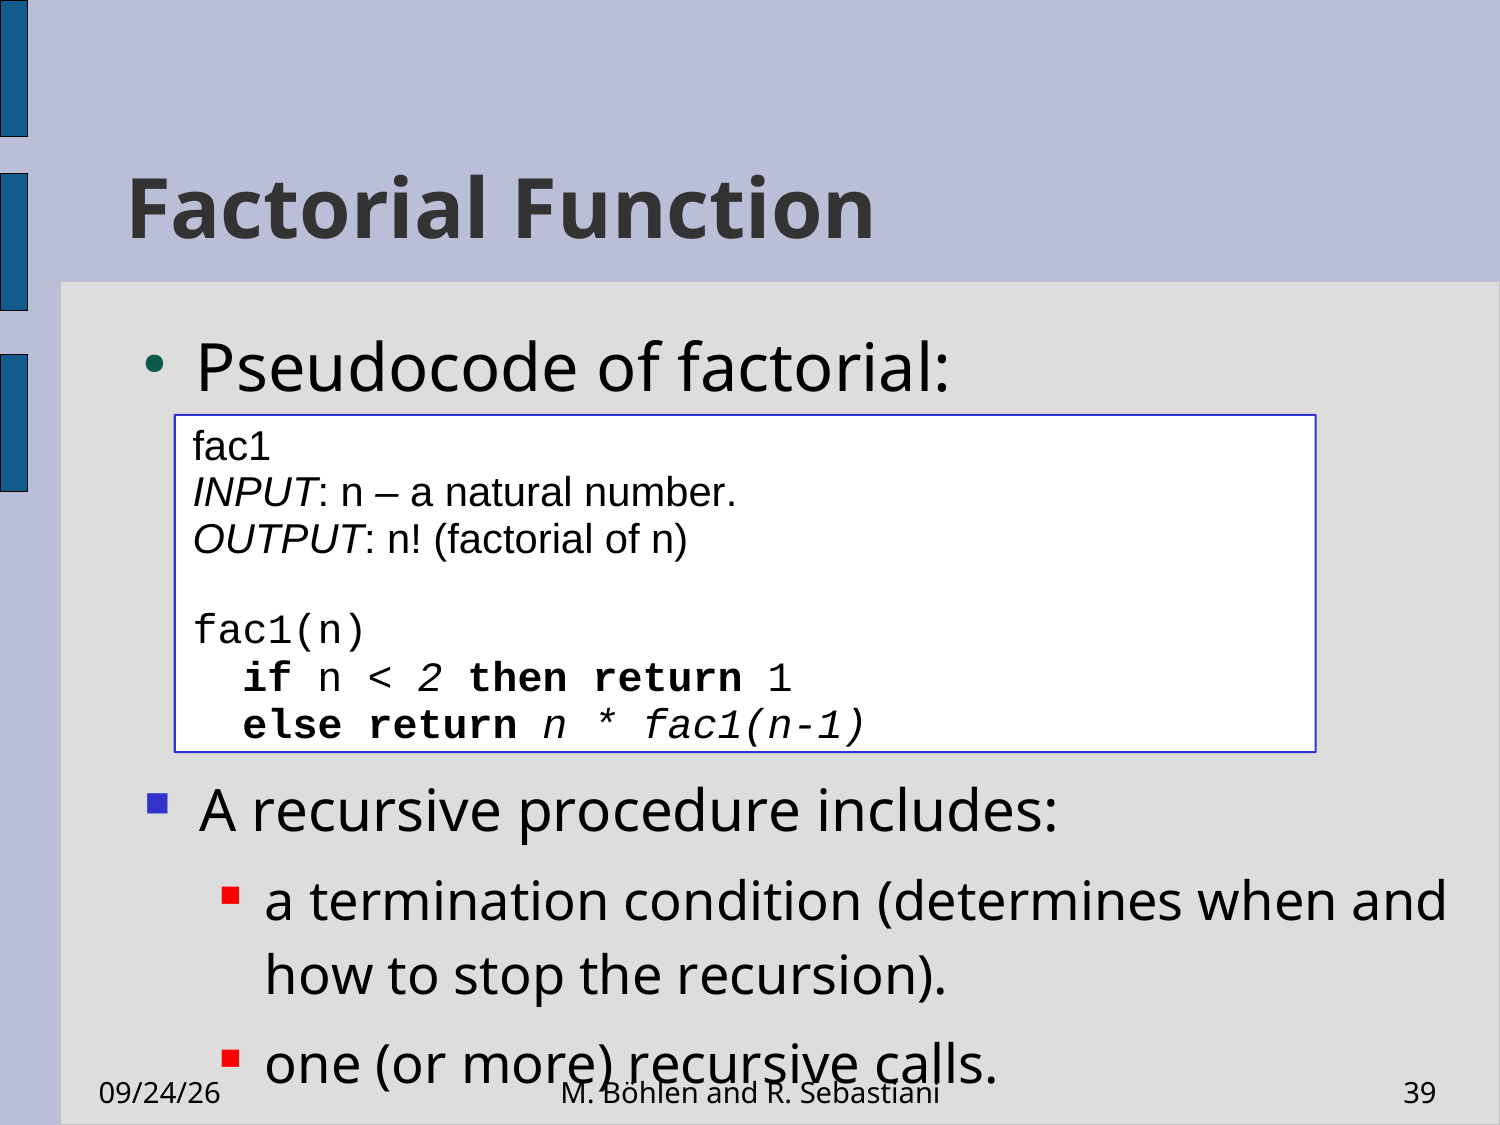

# Factorial Function
Pseudocode of factorial:
fac1
INPUT: n – a natural number.
OUTPUT: n! (factorial of n)
fac1(n)
 if n < 2 then return 1
 else return n * fac1(n-1)
A recursive procedure includes:
a termination condition (determines when and how to stop the recursion).
one (or more) recursive calls.
M. Böhlen and R. Sebastiani
39